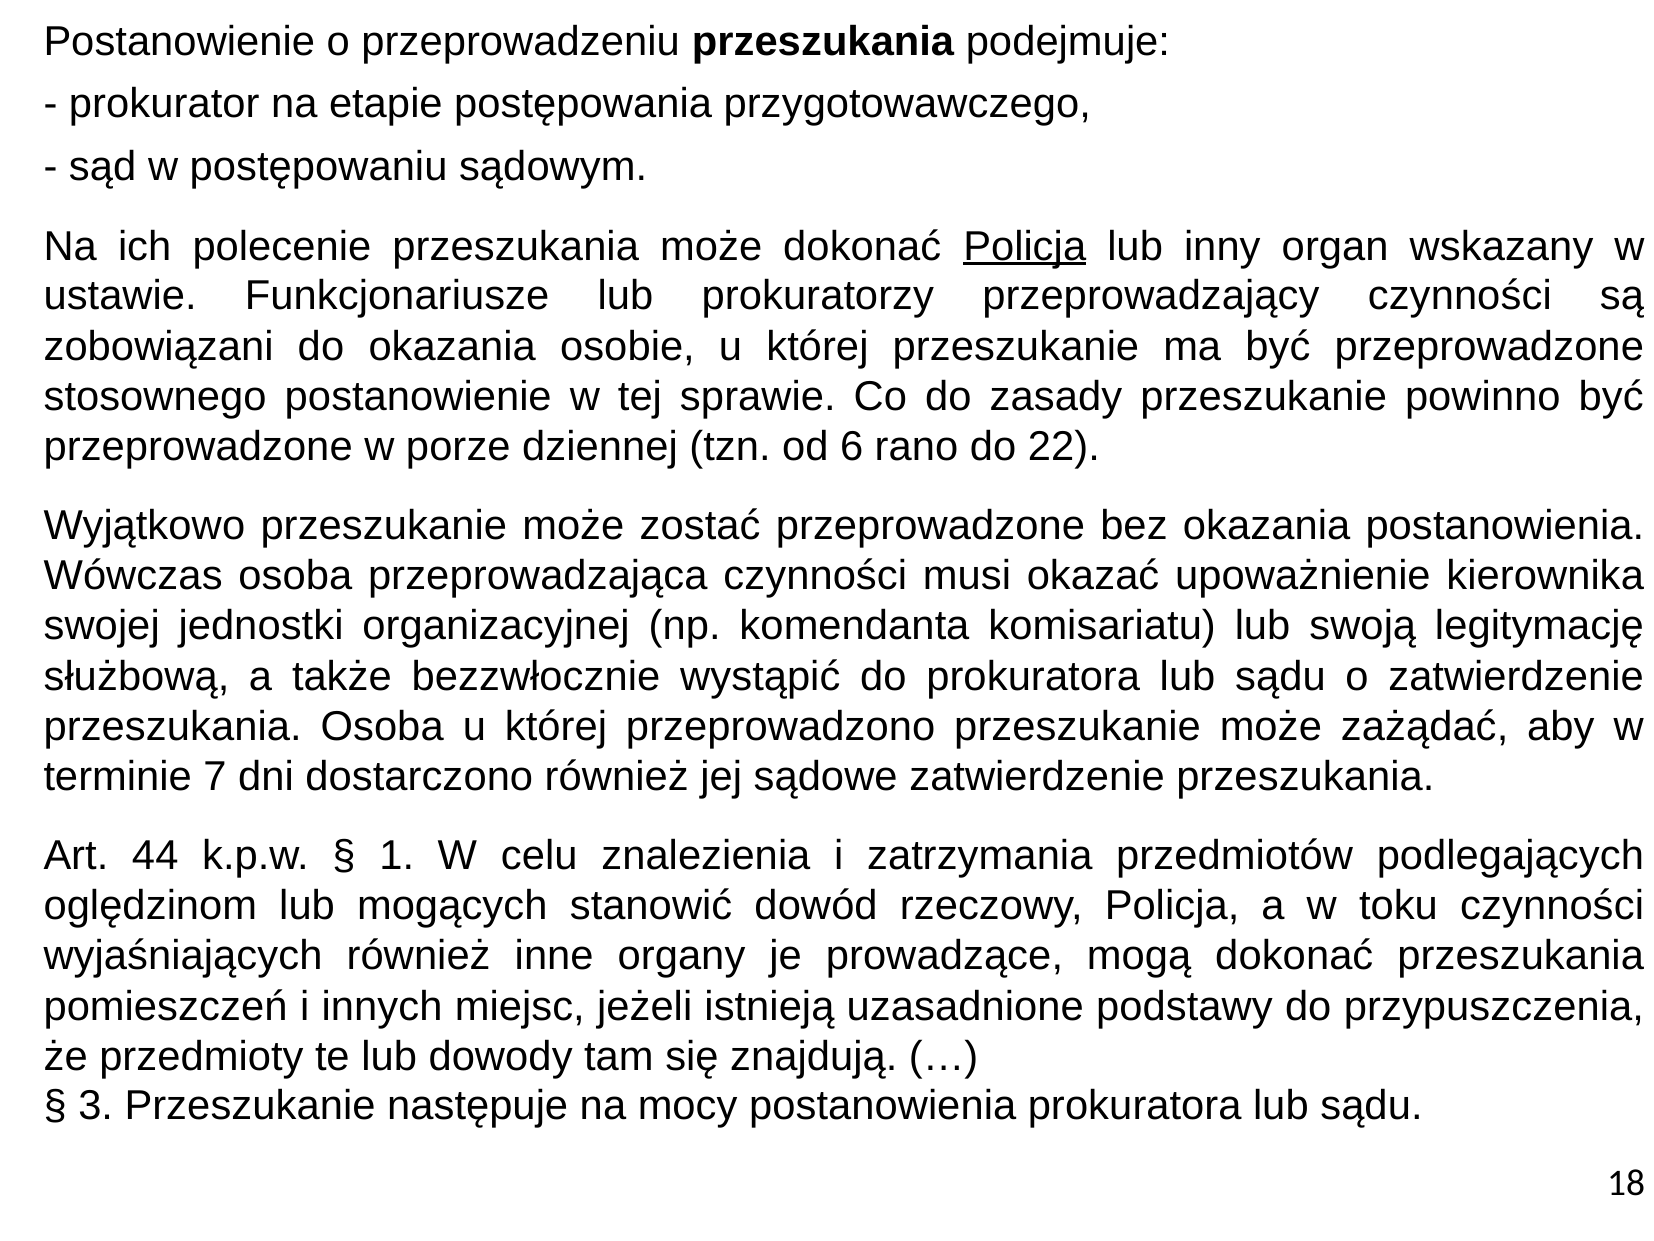

# Postanowienie o przeprowadzeniu przeszukania podejmuje:
- prokurator na etapie postępowania przygotowawczego,
- sąd w postępowaniu sądowym.
Na ich polecenie przeszukania może dokonać Policja lub inny organ wskazany w ustawie. Funkcjonariusze lub prokuratorzy przeprowadzający czynności są zobowiązani do okazania osobie, u której przeszukanie ma być przeprowadzone stosownego postanowienie w tej sprawie. Co do zasady przeszukanie powinno być przeprowadzone w porze dziennej (tzn. od 6 rano do 22).
Wyjątkowo przeszukanie może zostać przeprowadzone bez okazania postanowienia. Wówczas osoba przeprowadzająca czynności musi okazać upoważnienie kierownika swojej jednostki organizacyjnej (np. komendanta komisariatu) lub swoją legitymację służbową, a także bezzwłocznie wystąpić do prokuratora lub sądu o zatwierdzenie przeszukania. Osoba u której przeprowadzono przeszukanie może zażądać, aby w terminie 7 dni dostarczono również jej sądowe zatwierdzenie przeszukania.
Art. 44 k.p.w. § 1. W celu znalezienia i zatrzymania przedmiotów podlegających oględzinom lub mogących stanowić dowód rzeczowy, Policja, a w toku czynności wyjaśniających również inne organy je prowadzące, mogą dokonać przeszukania pomieszczeń i innych miejsc, jeżeli istnieją uzasadnione podstawy do przypuszczenia, że przedmioty te lub dowody tam się znajdują. (…)
§ 3. Przeszukanie następuje na mocy postanowienia prokuratora lub sądu.
18